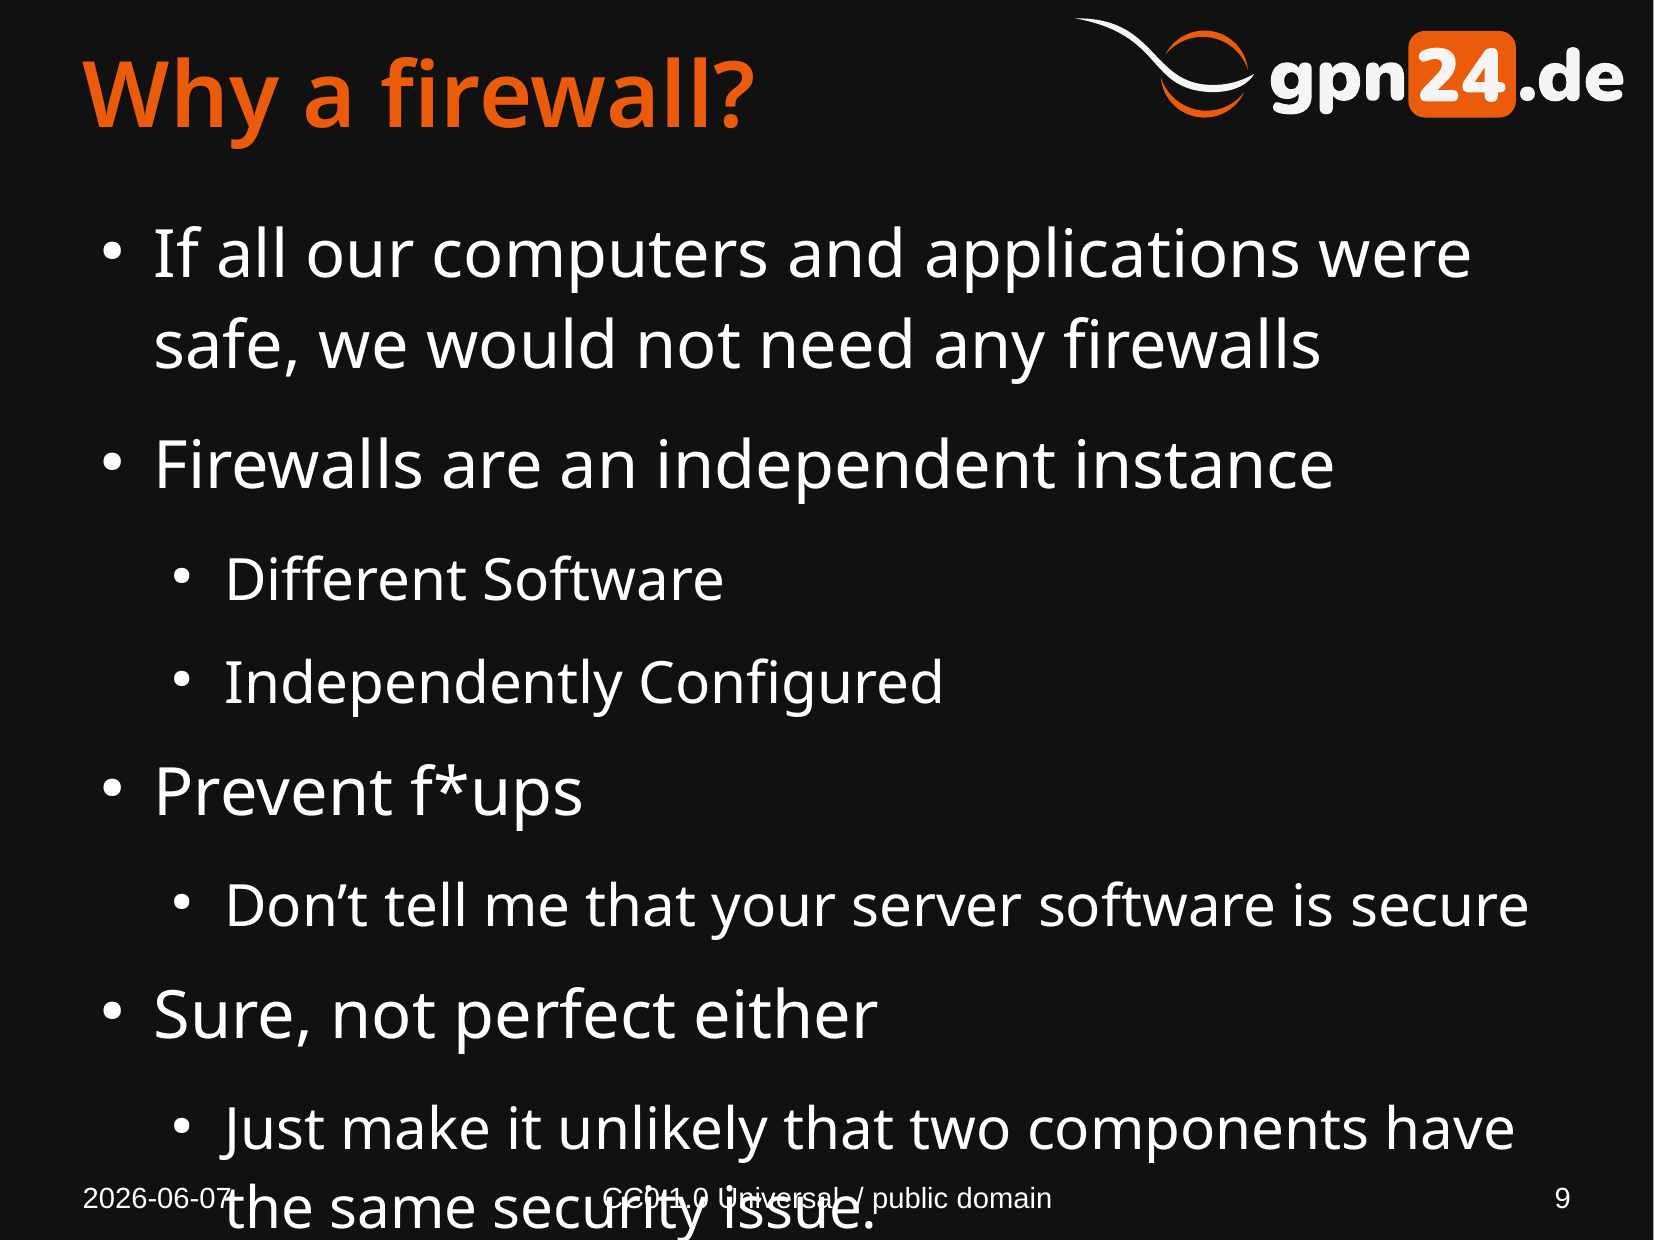

# Why a firewall?
If all our computers and applications were safe, we would not need any firewalls
Firewalls are an independent instance
Different Software
Independently Configured
Prevent f*ups
Don’t tell me that your server software is secure
Sure, not perfect either
Just make it unlikely that two components have the same security issue.
2026-06-07
CC0 1.0 Universal / public domain
9